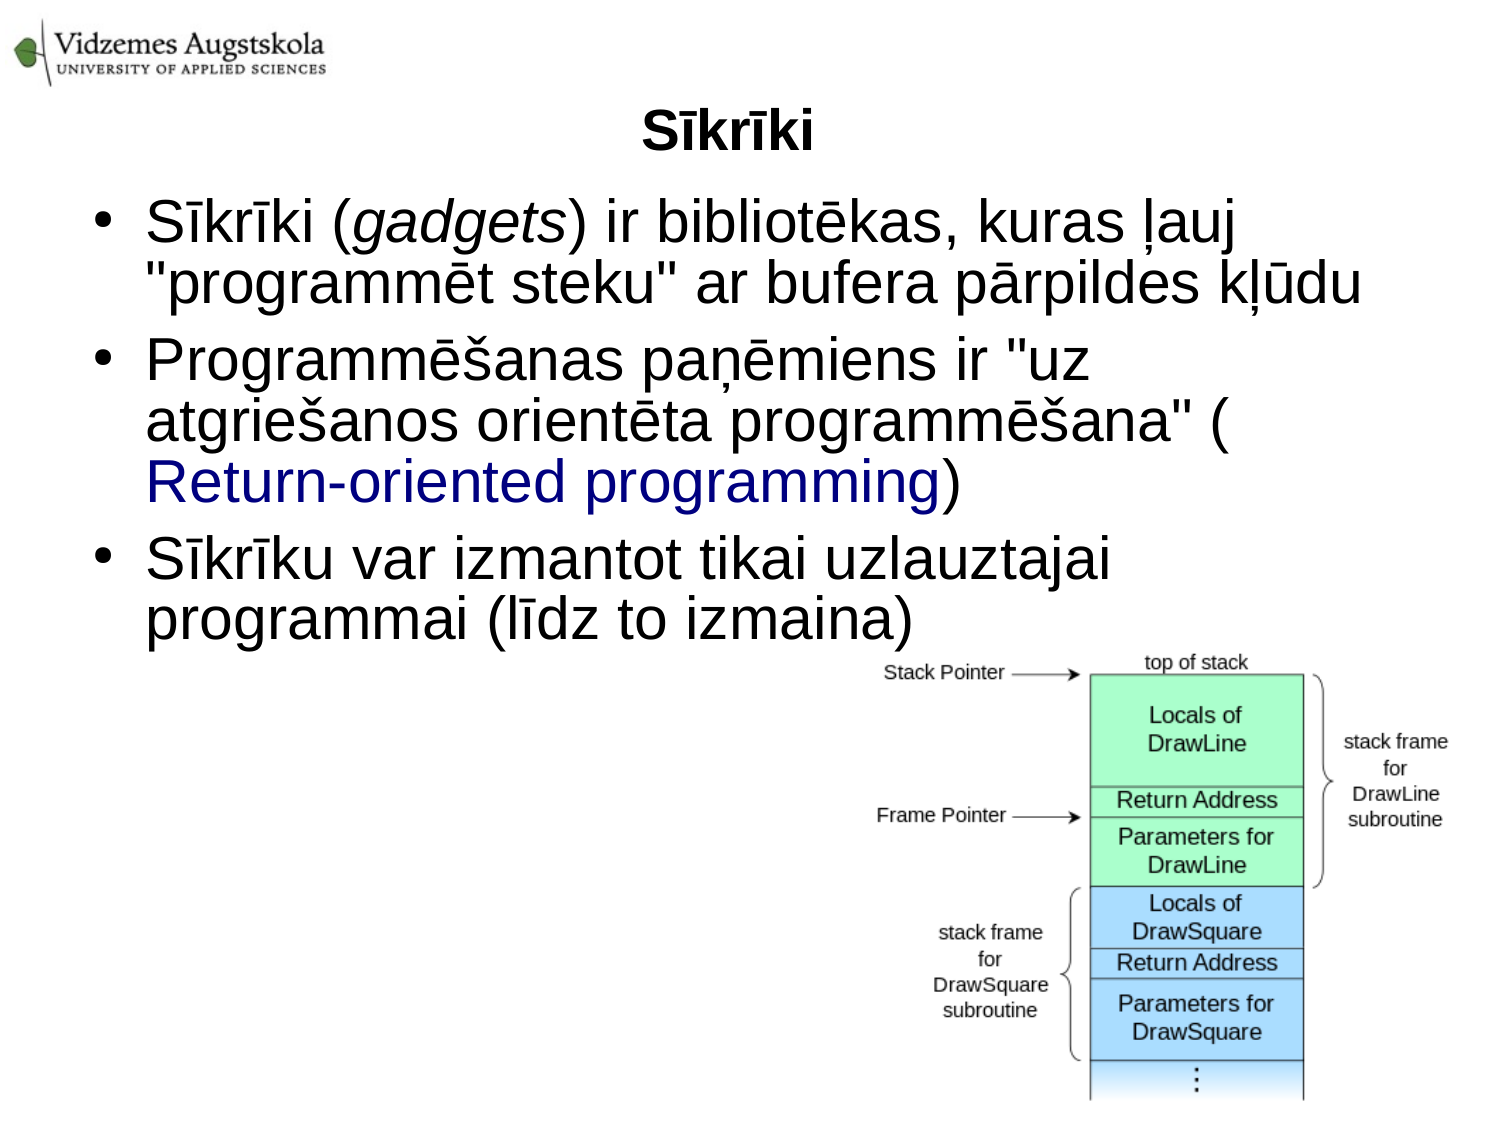

# Sīkrīki
Sīkrīki (gadgets) ir bibliotēkas, kuras ļauj "programmēt steku" ar bufera pārpildes kļūdu
Programmēšanas paņēmiens ir "uz atgriešanos orientēta programmēšana" (Return-oriented programming)
Sīkrīku var izmantot tikai uzlauztajai programmai (līdz to izmaina)